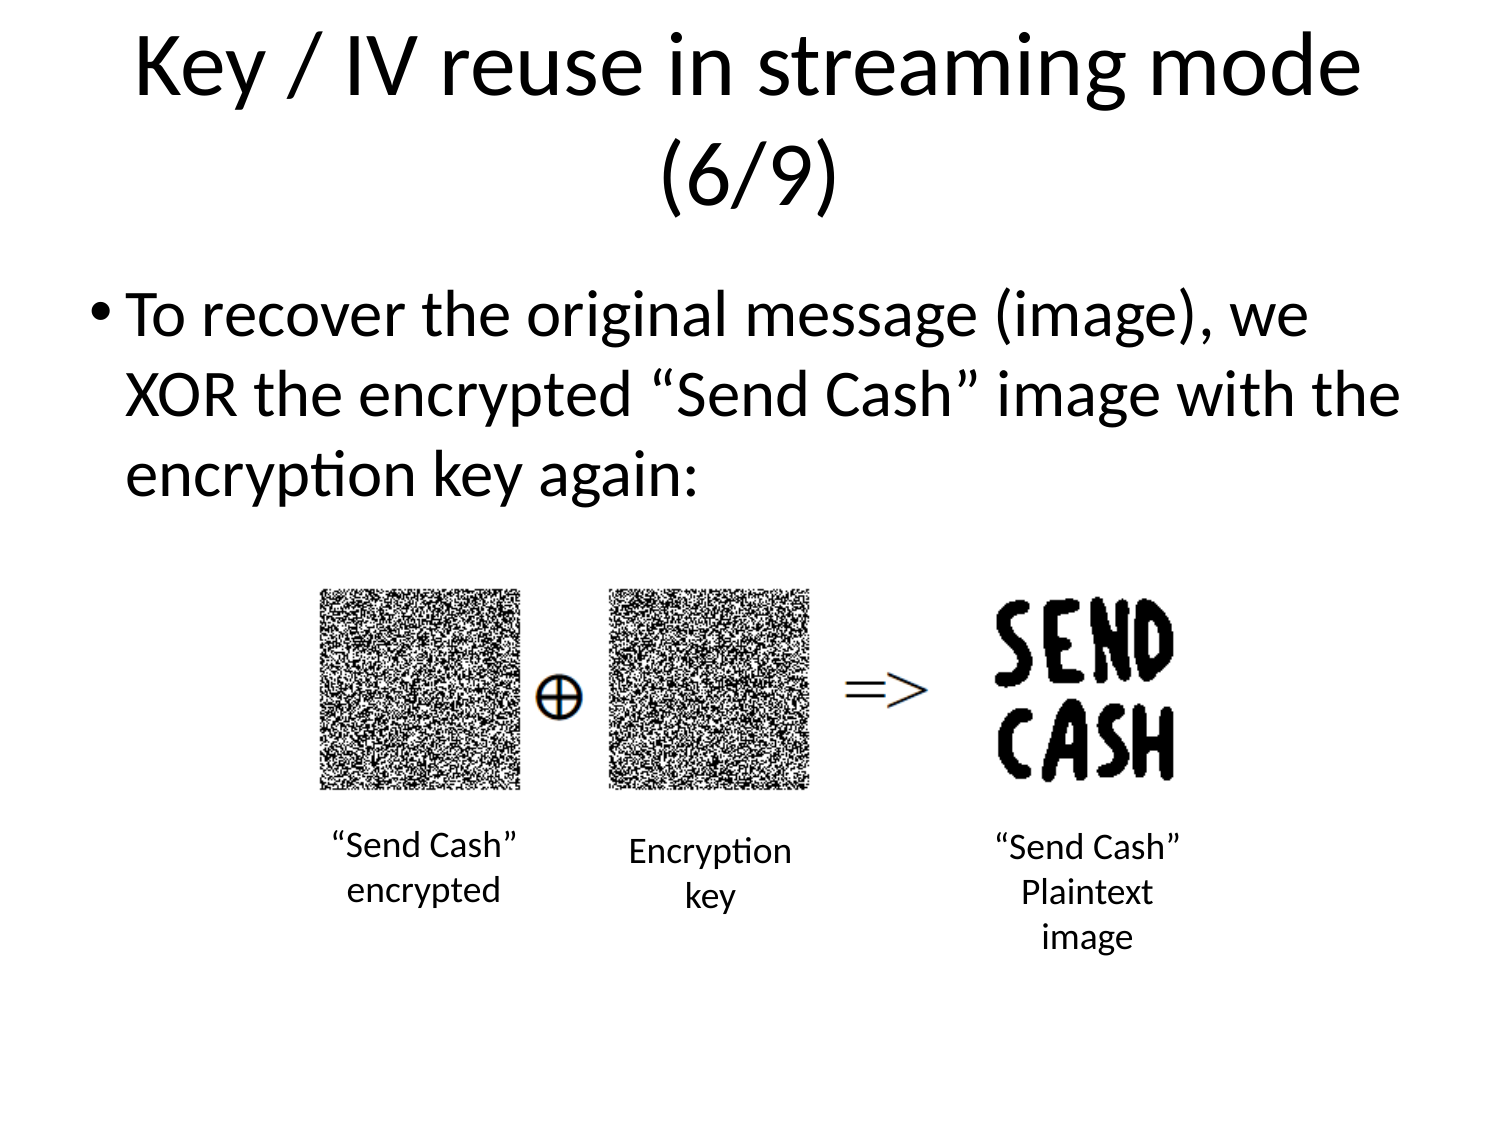

Key / IV reuse in streaming mode (6/9)
To recover the original message (image), we XOR the encrypted “Send Cash” image with the encryption key again:
“Send Cash”
encrypted
“Send Cash”
Plaintext
image
Encryption
key